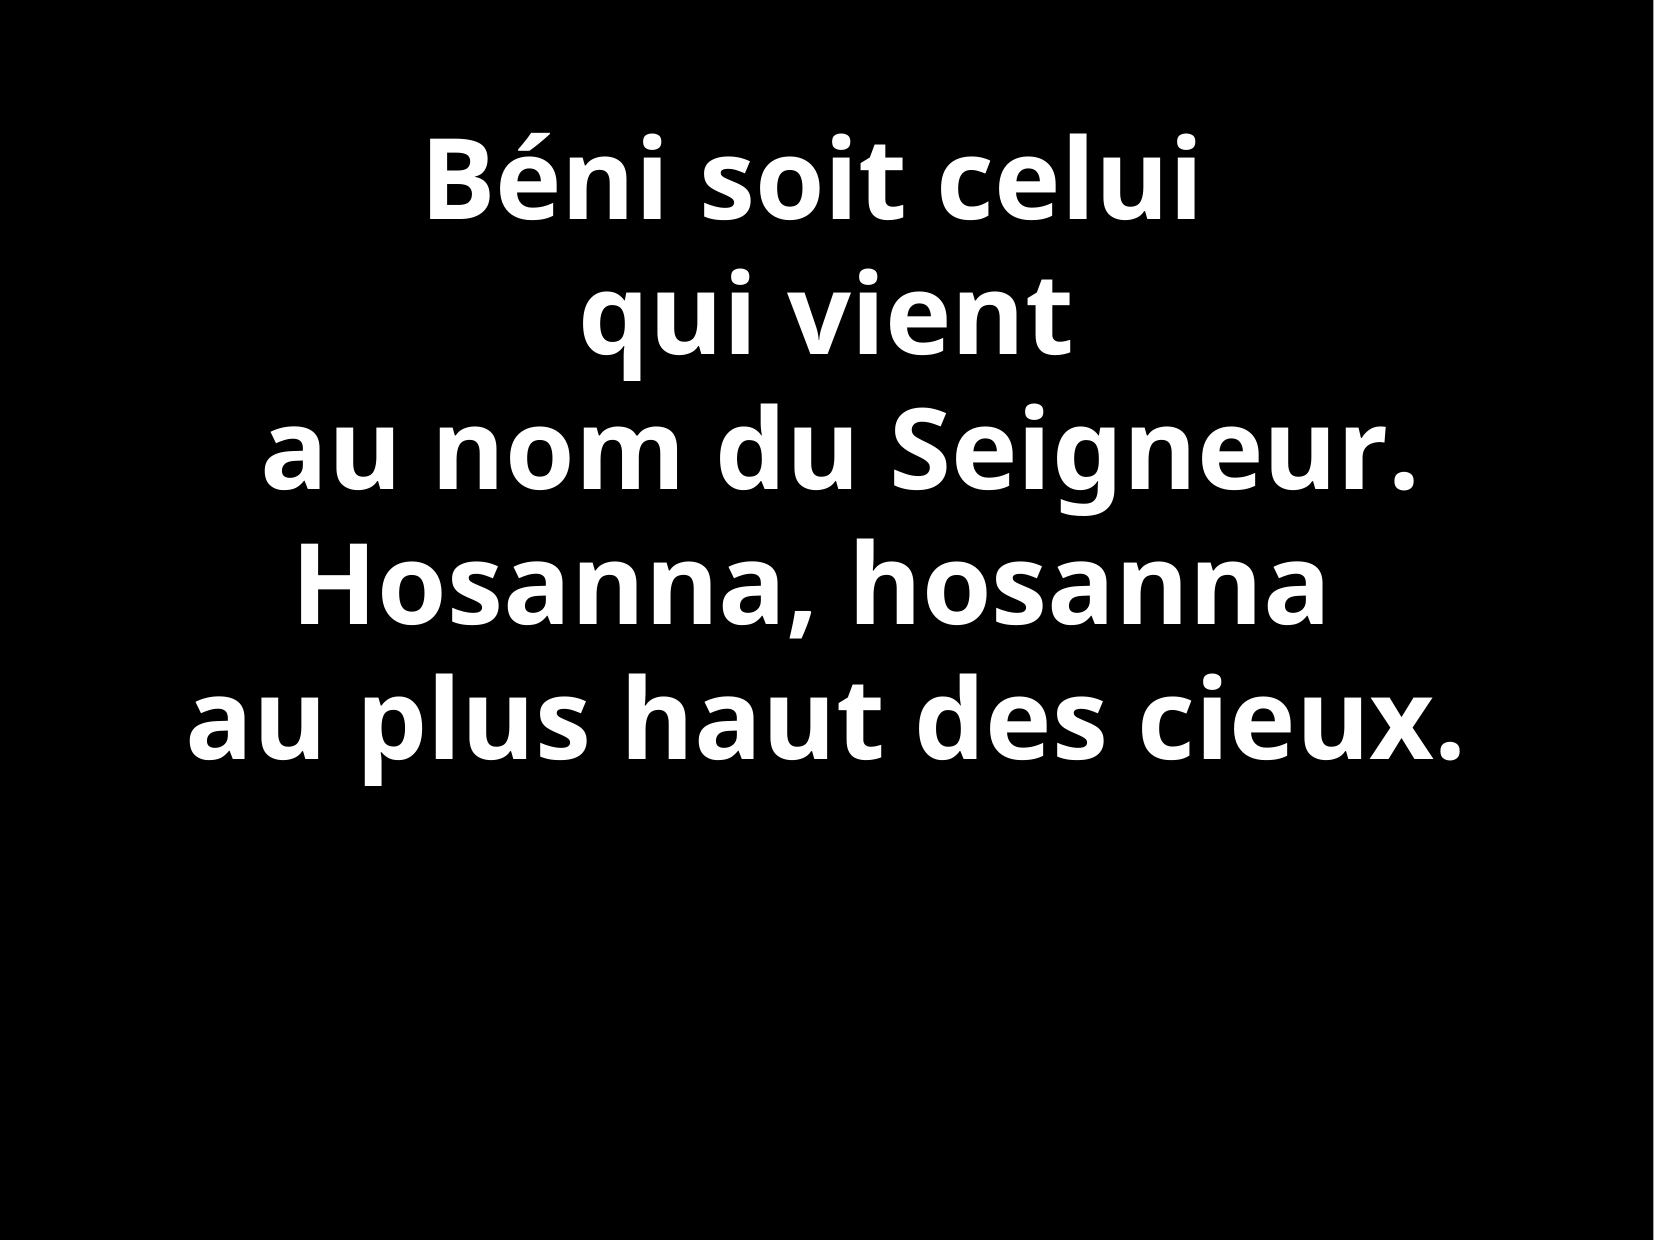

# Béni soit celui qui vient au nom du Seigneur. Hosanna, hosanna au plus haut des cieux.